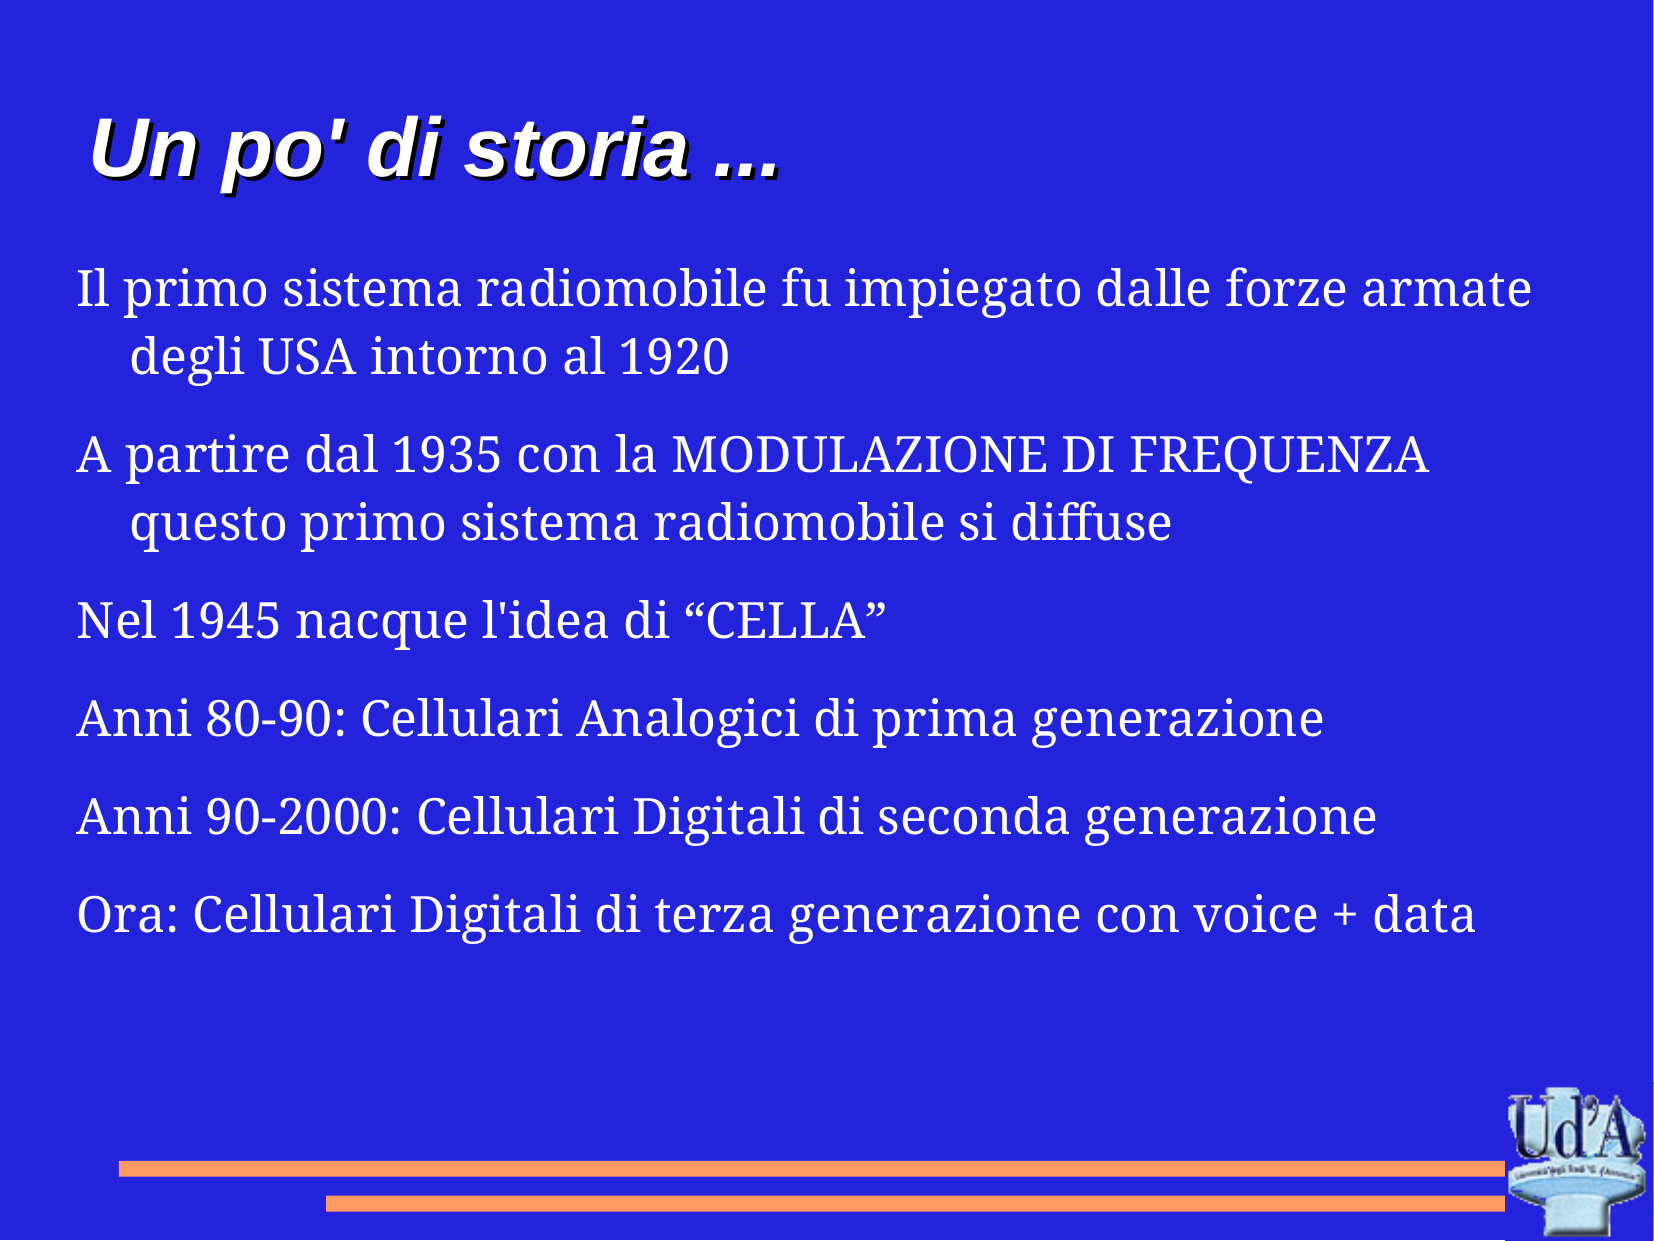

# Un po' di storia ...
Il primo sistema radiomobile fu impiegato dalle forze armate degli USA intorno al 1920
A partire dal 1935 con la MODULAZIONE DI FREQUENZA questo primo sistema radiomobile si diffuse
Nel 1945 nacque l'idea di “CELLA”
Anni 80-90: Cellulari Analogici di prima generazione
Anni 90-2000: Cellulari Digitali di seconda generazione
Ora: Cellulari Digitali di terza generazione con voice + data